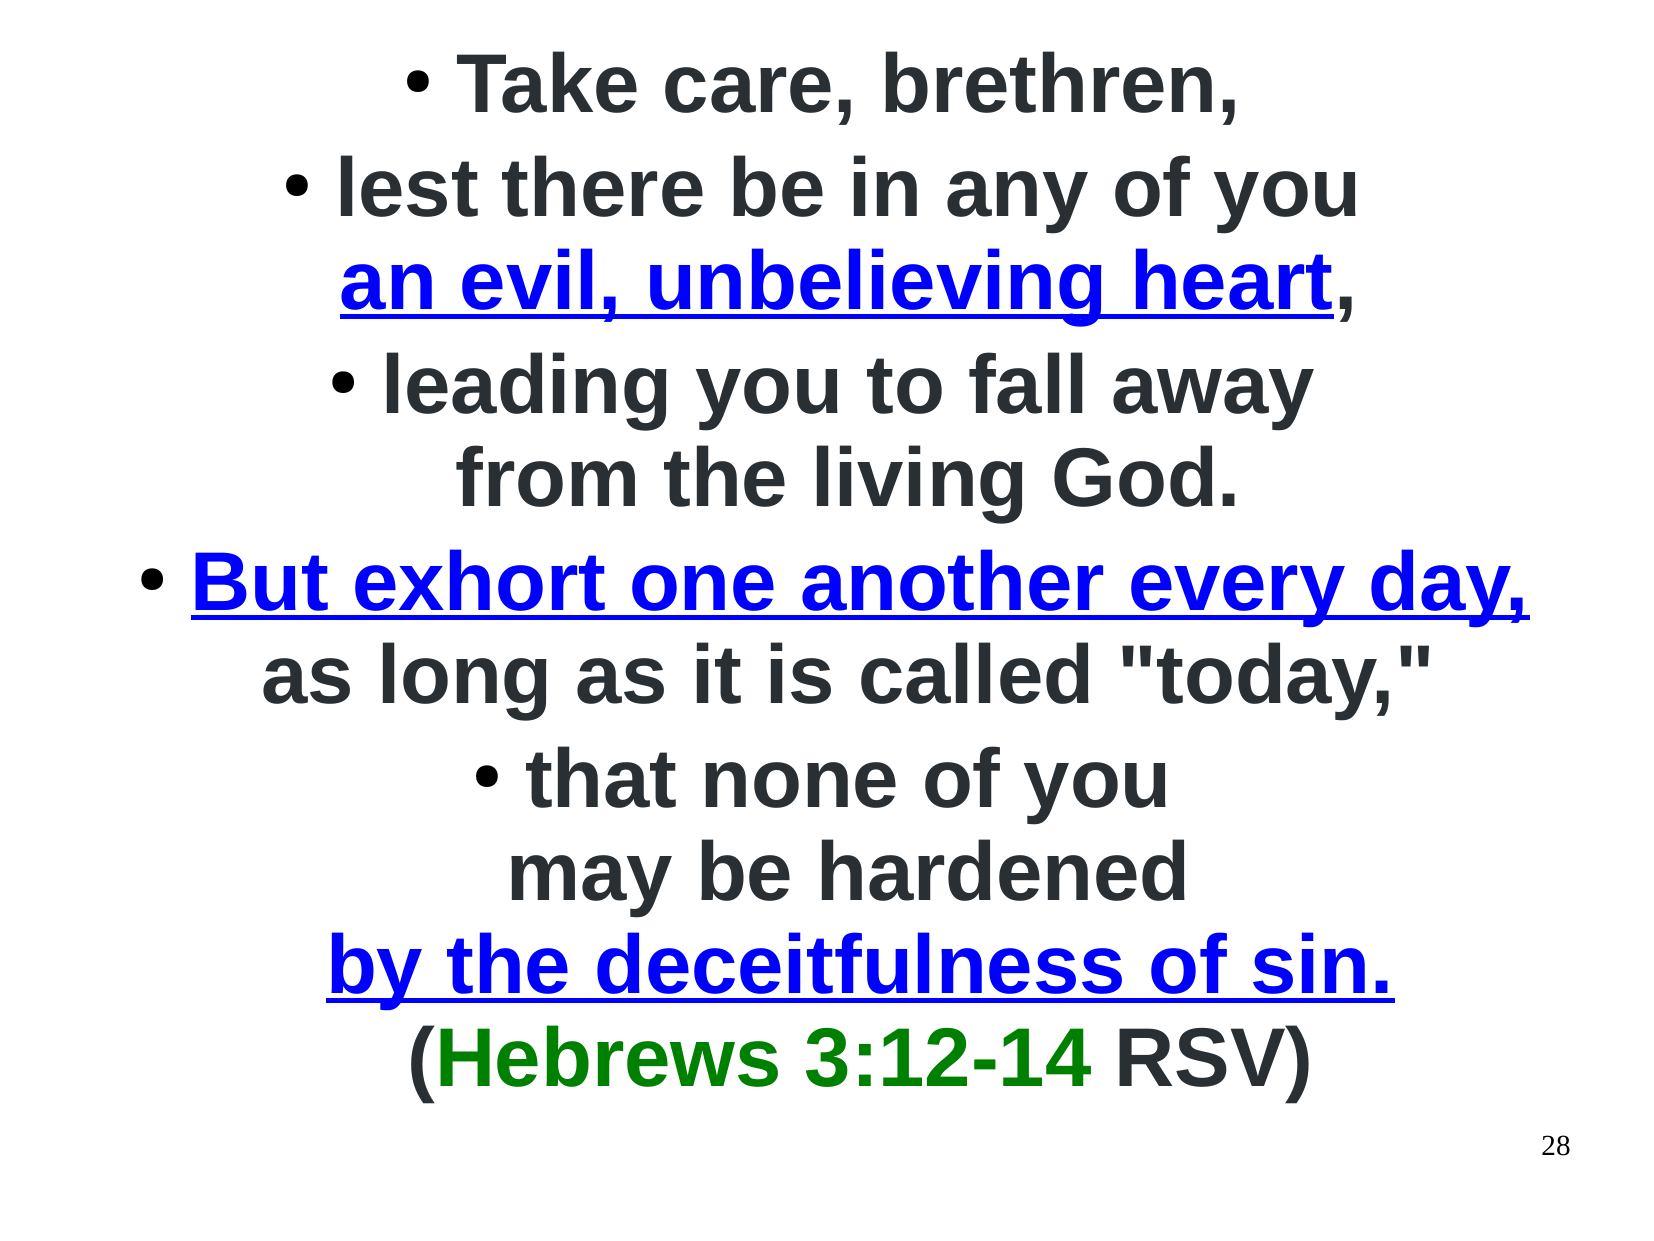

# Take care, brethren,
lest there be in any of you
an evil, unbelieving heart,
leading you to fall away
from the living God.
But exhort one another every day,
as long as it is called "today,"
that none of you
may be hardened
by the deceitfulness of sin.
(Hebrews 3:12-14 RSV)
28